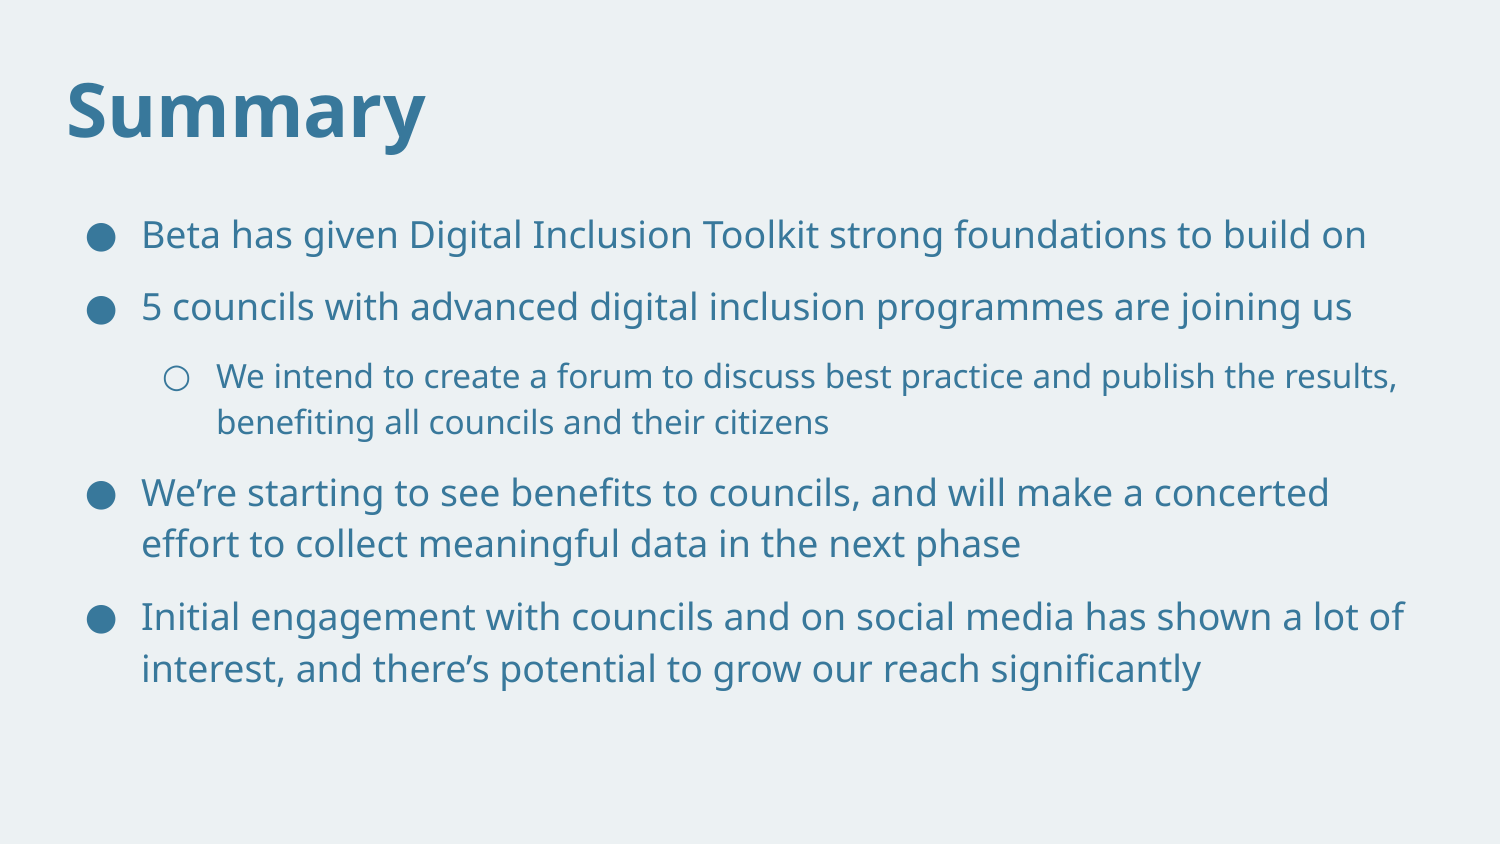

# Summary
Beta has given Digital Inclusion Toolkit strong foundations to build on
5 councils with advanced digital inclusion programmes are joining us
We intend to create a forum to discuss best practice and publish the results, benefiting all councils and their citizens
We’re starting to see benefits to councils, and will make a concerted effort to collect meaningful data in the next phase
Initial engagement with councils and on social media has shown a lot of interest, and there’s potential to grow our reach significantly